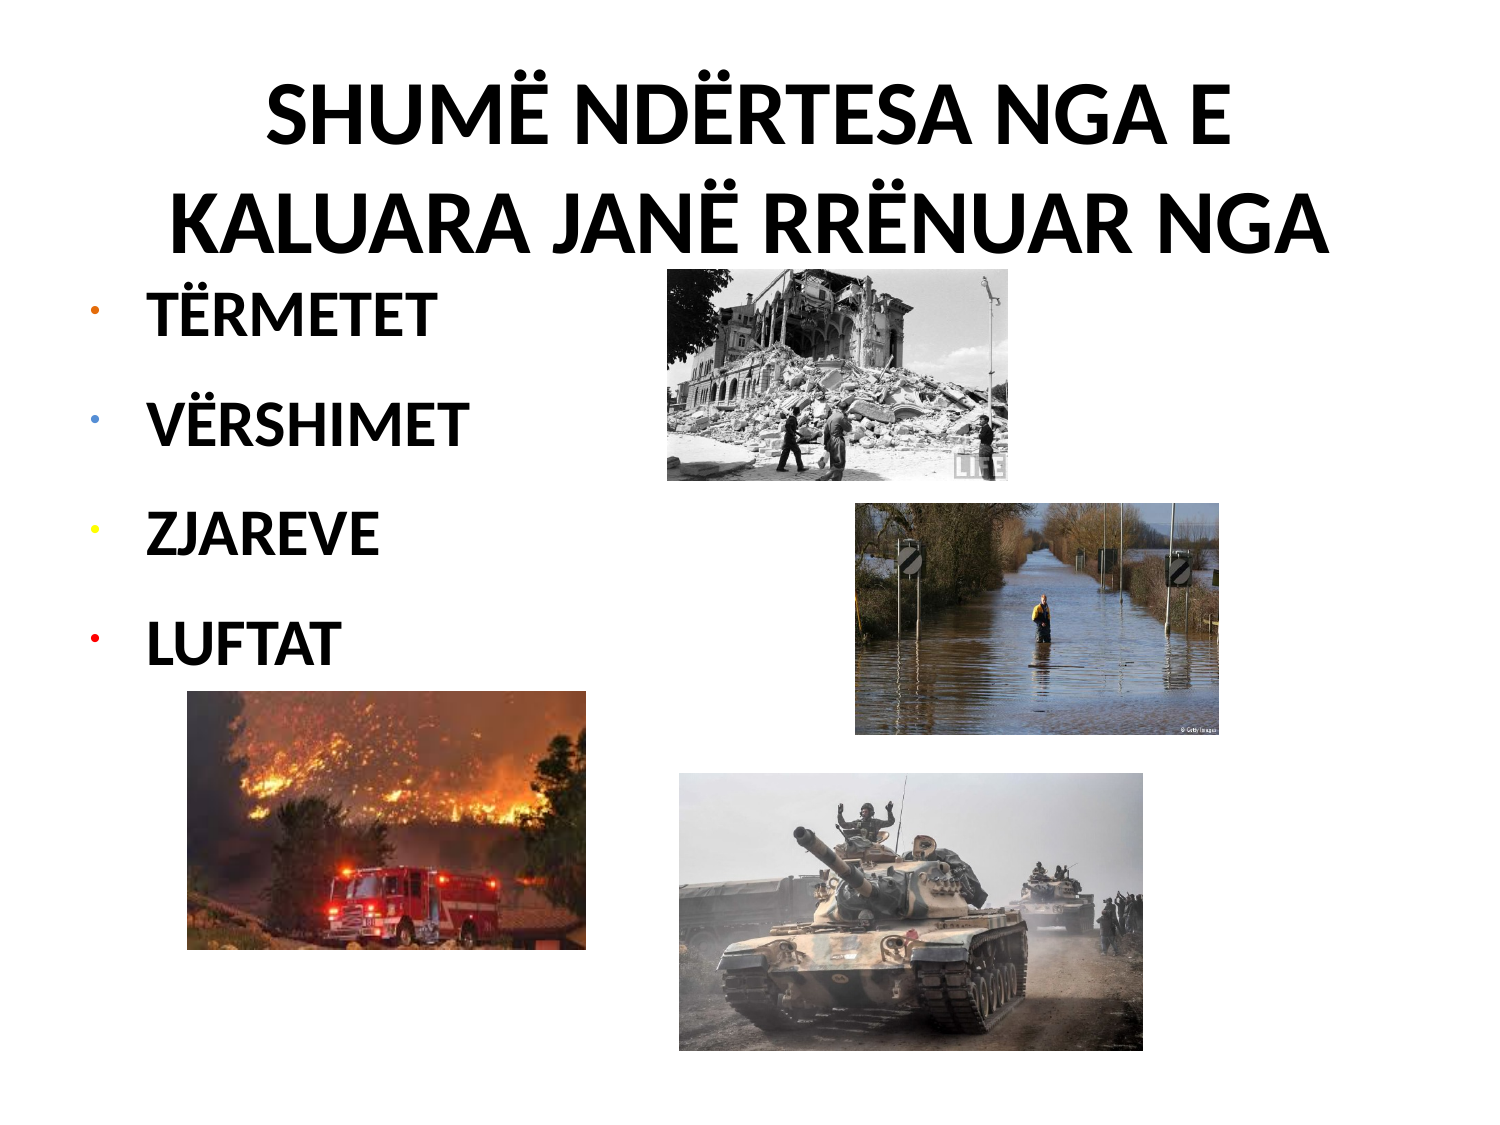

# SHUMË NDËRTESA NGA E KALUARA JANË RRËNUAR NGA
TËRMETET
VËRSHIMET
ZJAREVE
LUFTAT